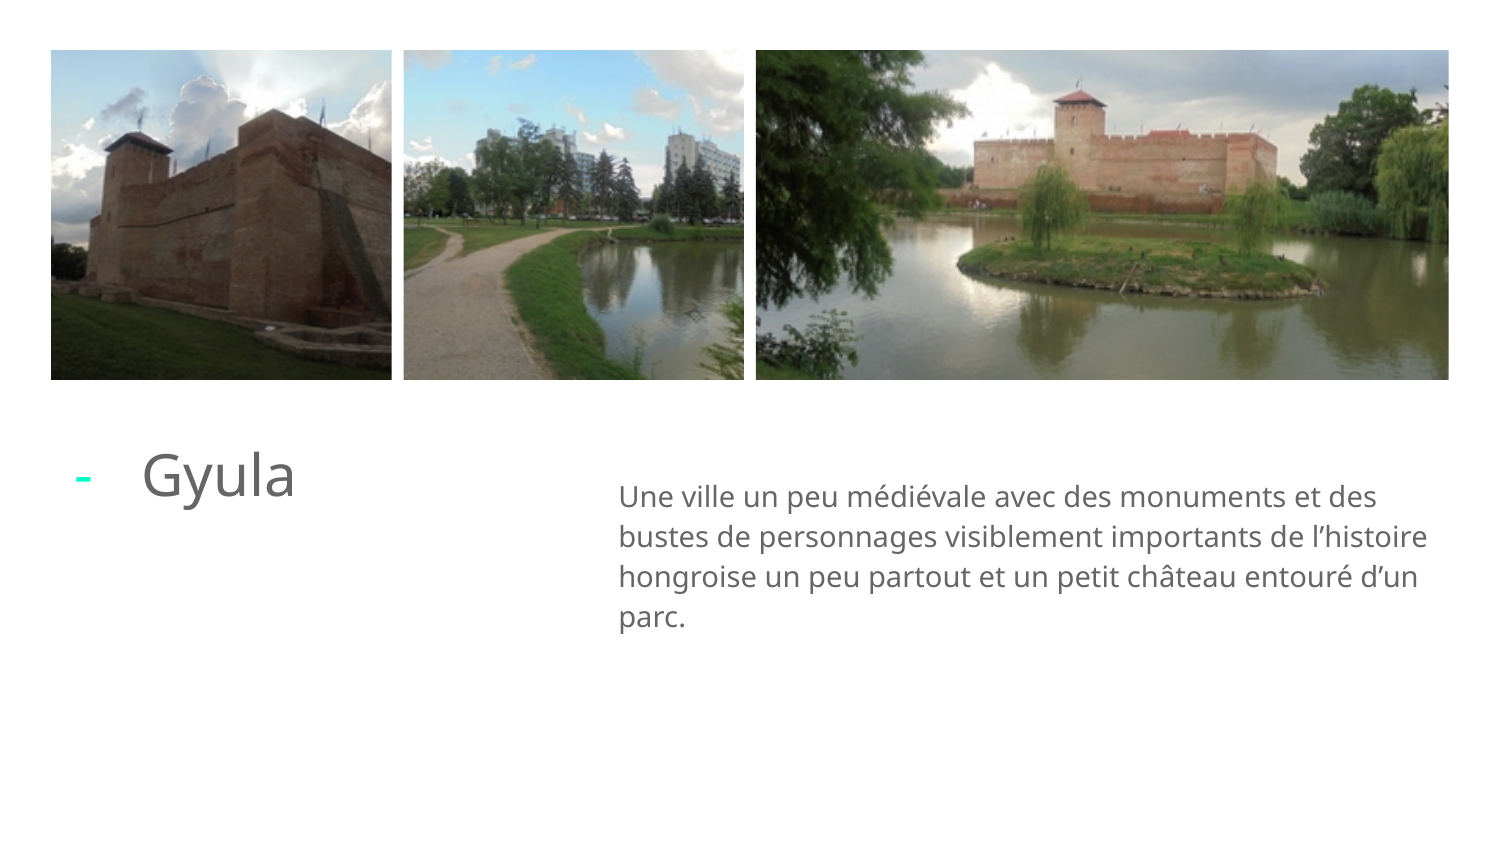

# Gyula
Une ville un peu médiévale avec des monuments et des bustes de personnages visiblement importants de l’histoire hongroise un peu partout et un petit château entouré d’un parc.